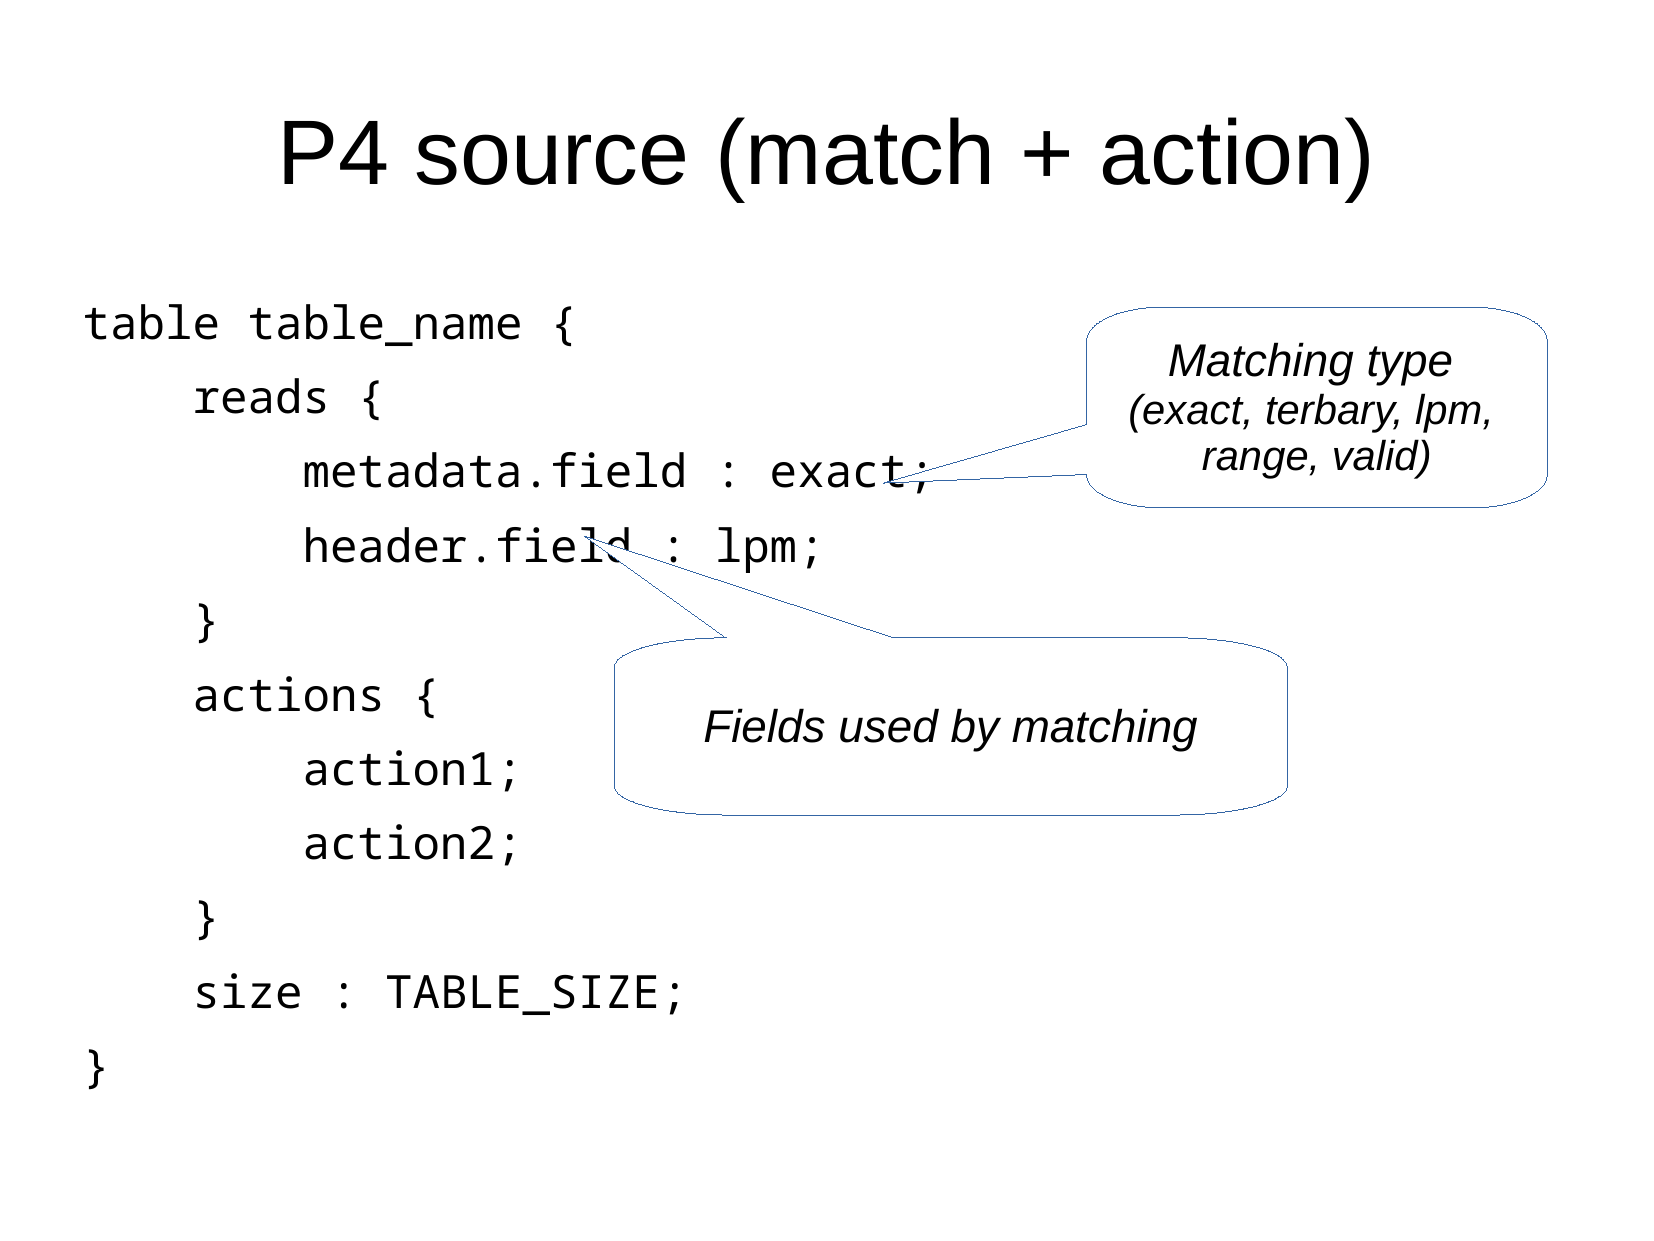

# P4 source (match + action)
table table_name {
 reads {
 metadata.field : exact;
 header.field : lpm;
 }
 actions {
 action1;
 action2;
 }
 size : TABLE_SIZE;
}
Matching type
(exact, terbary, lpm,
range, valid)
Fields used by matching